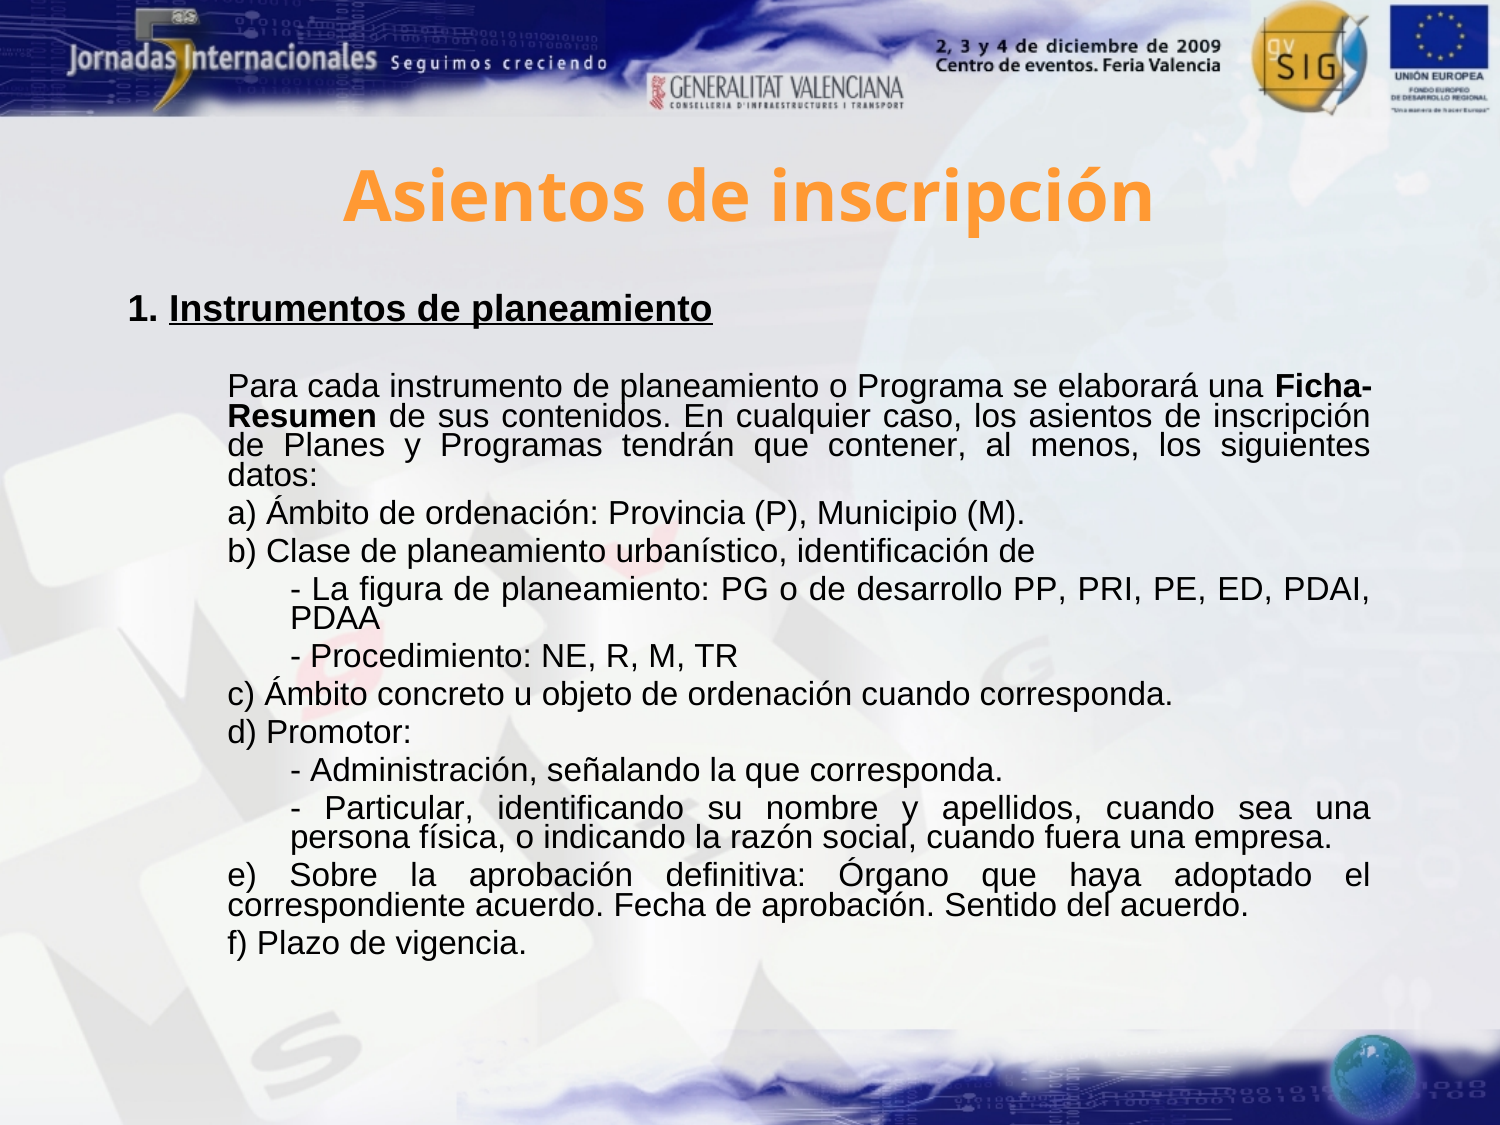

Asientos de inscripción
# 1. Instrumentos de planeamiento
	Para cada instrumento de planeamiento o Programa se elaborará una Ficha-Resumen de sus contenidos. En cualquier caso, los asientos de inscripción de Planes y Programas tendrán que contener, al menos, los siguientes datos:
	a) Ámbito de ordenación: Provincia (P), Municipio (M).
	b) Clase de planeamiento urbanístico, identificación de
	- La figura de planeamiento: PG o de desarrollo PP, PRI, PE, ED, PDAI, PDAA
	- Procedimiento: NE, R, M, TR
	c) Ámbito concreto u objeto de ordenación cuando corresponda.
	d) Promotor:
	- Administración, señalando la que corresponda.
	- Particular, identificando su nombre y apellidos, cuando sea una persona física, o indicando la razón social, cuando fuera una empresa.
	e) Sobre la aprobación definitiva: Órgano que haya adoptado el correspondiente acuerdo. Fecha de aprobación. Sentido del acuerdo.
	f) Plazo de vigencia.